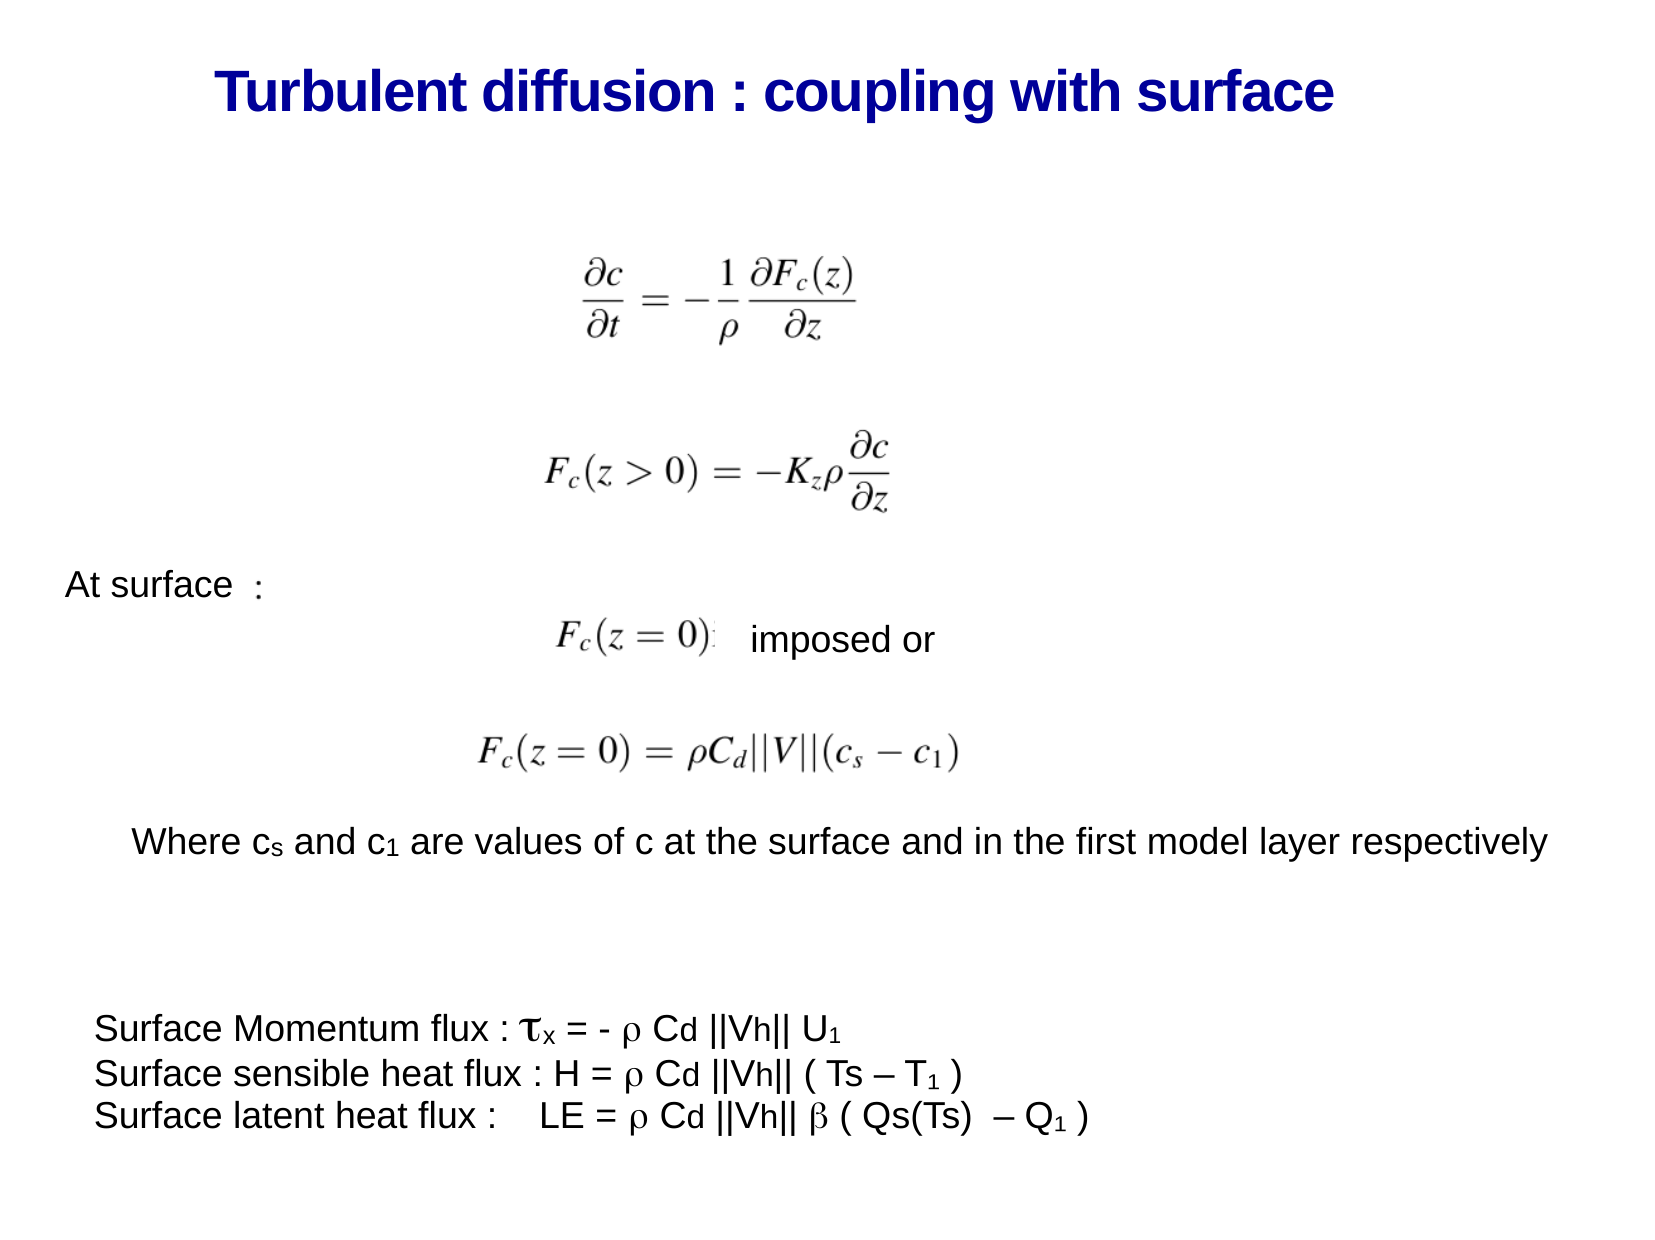

Turbulent diffusion : coupling with surface
At surface
 imposed or
Where cs and c1 are values of c at the surface and in the first model layer respectively
Surface Momentum flux : tx = - r Cd ||Vh|| U1
Surface sensible heat flux : H = r Cd ||Vh|| ( Ts – T₁ )
Surface latent heat flux : LE = r Cd ||Vh|| b ( Qs(Ts) – Q₁ )